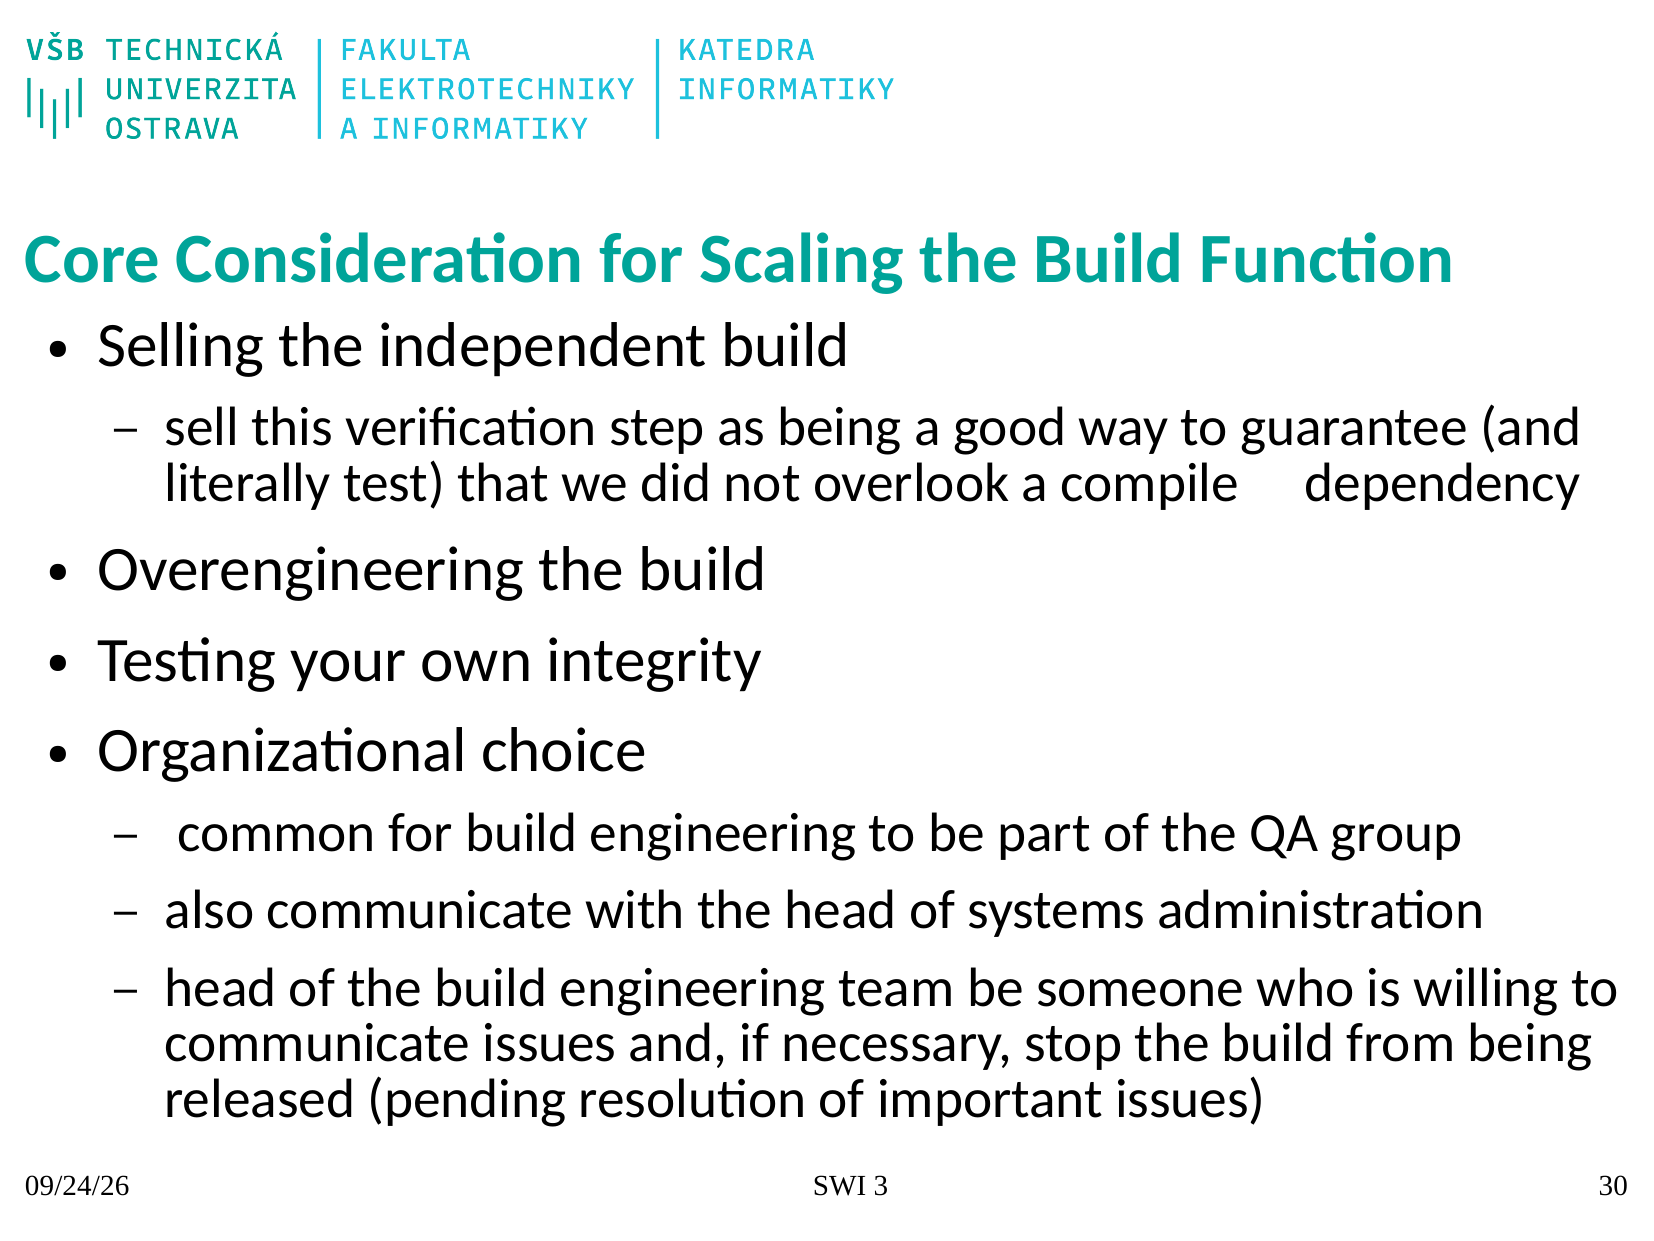

# Core Consideration for Scaling the Build Function
Selling the independent build
sell this verification step as being a good way to guarantee (and literally test) that we did not overlook a compile 	dependency
Overengineering the build
Testing your own integrity
Organizational choice
 common for build engineering to be part of the QA group
also communicate with the head of systems administration
head of the build engineering team be someone who is willing to communicate issues and, if necessary, stop the build from being released (pending resolution of important issues)
SWI 3
30